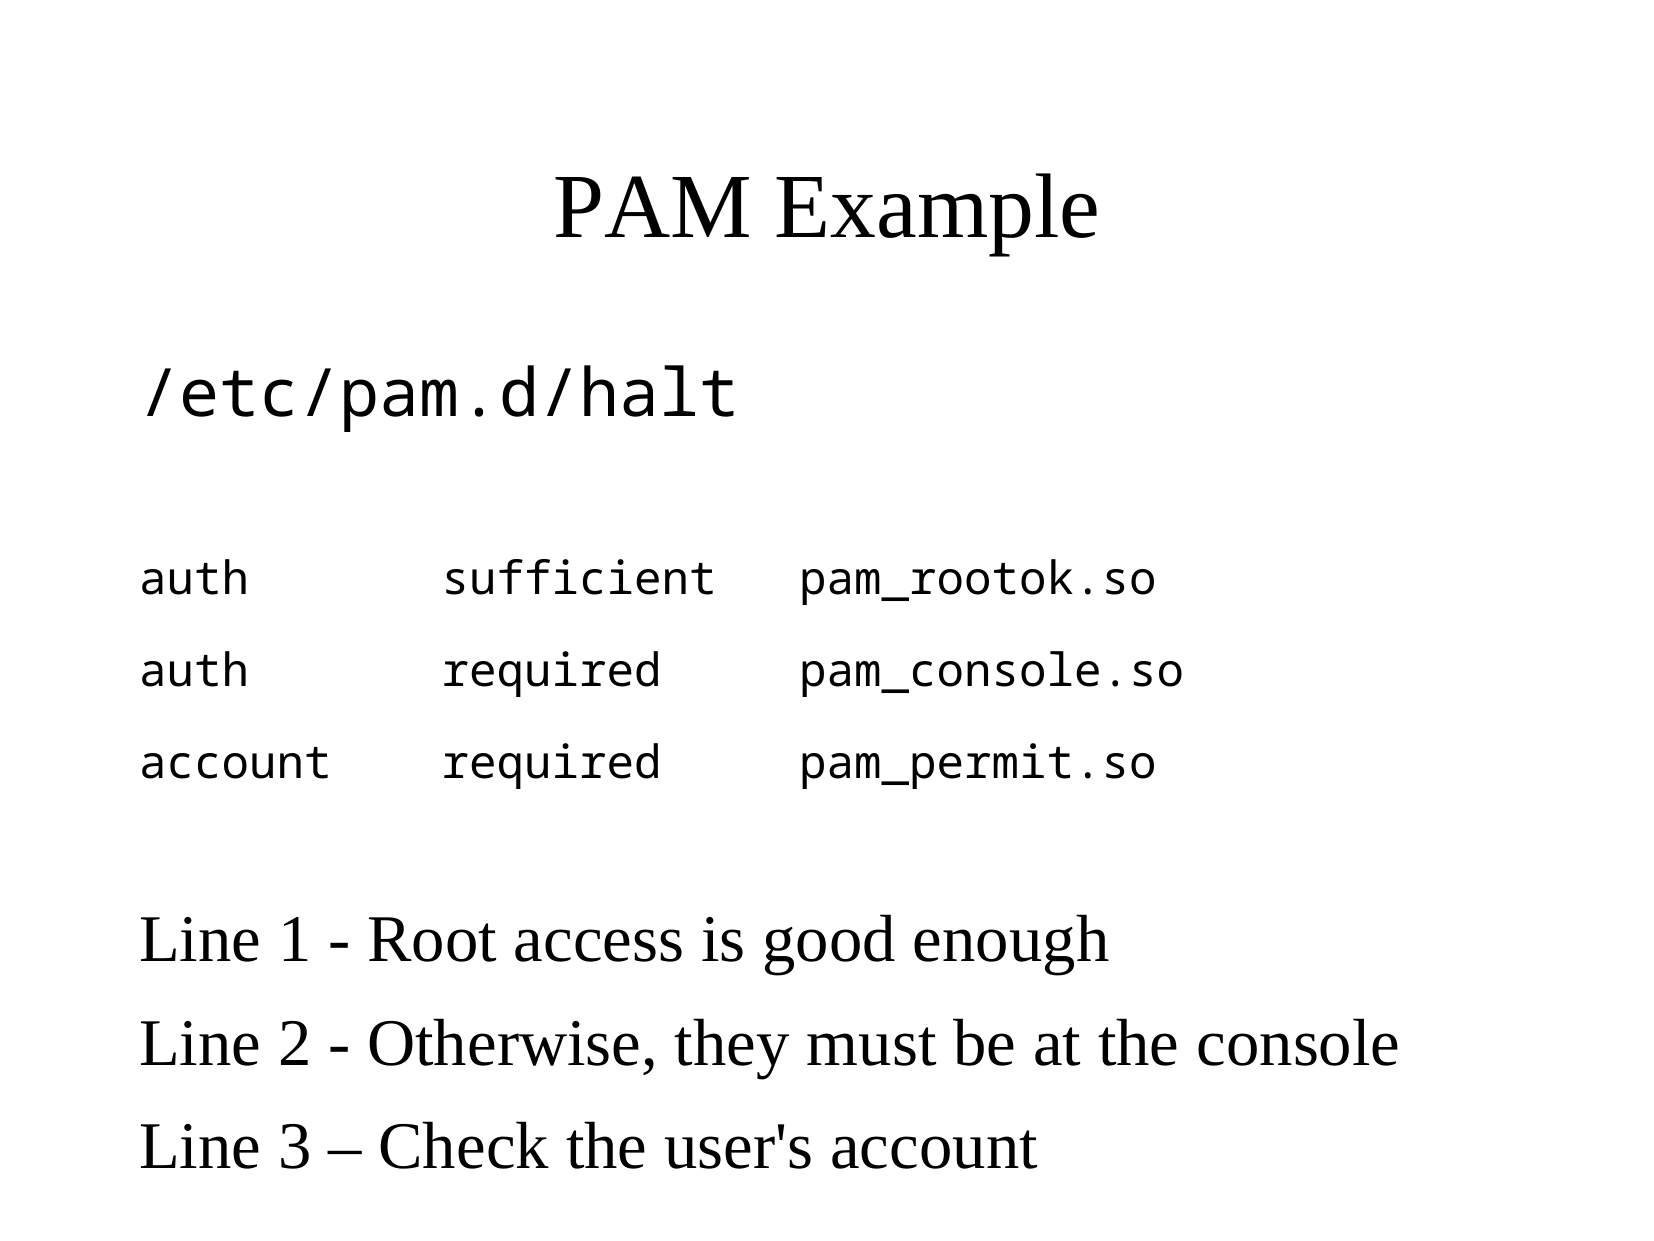

# PAM Example
/etc/pam.d/halt
auth sufficient pam_rootok.so
auth required pam_console.so
account required pam_permit.so
Line 1 - Root access is good enough
Line 2 - Otherwise, they must be at the console
Line 3 – Check the user's account